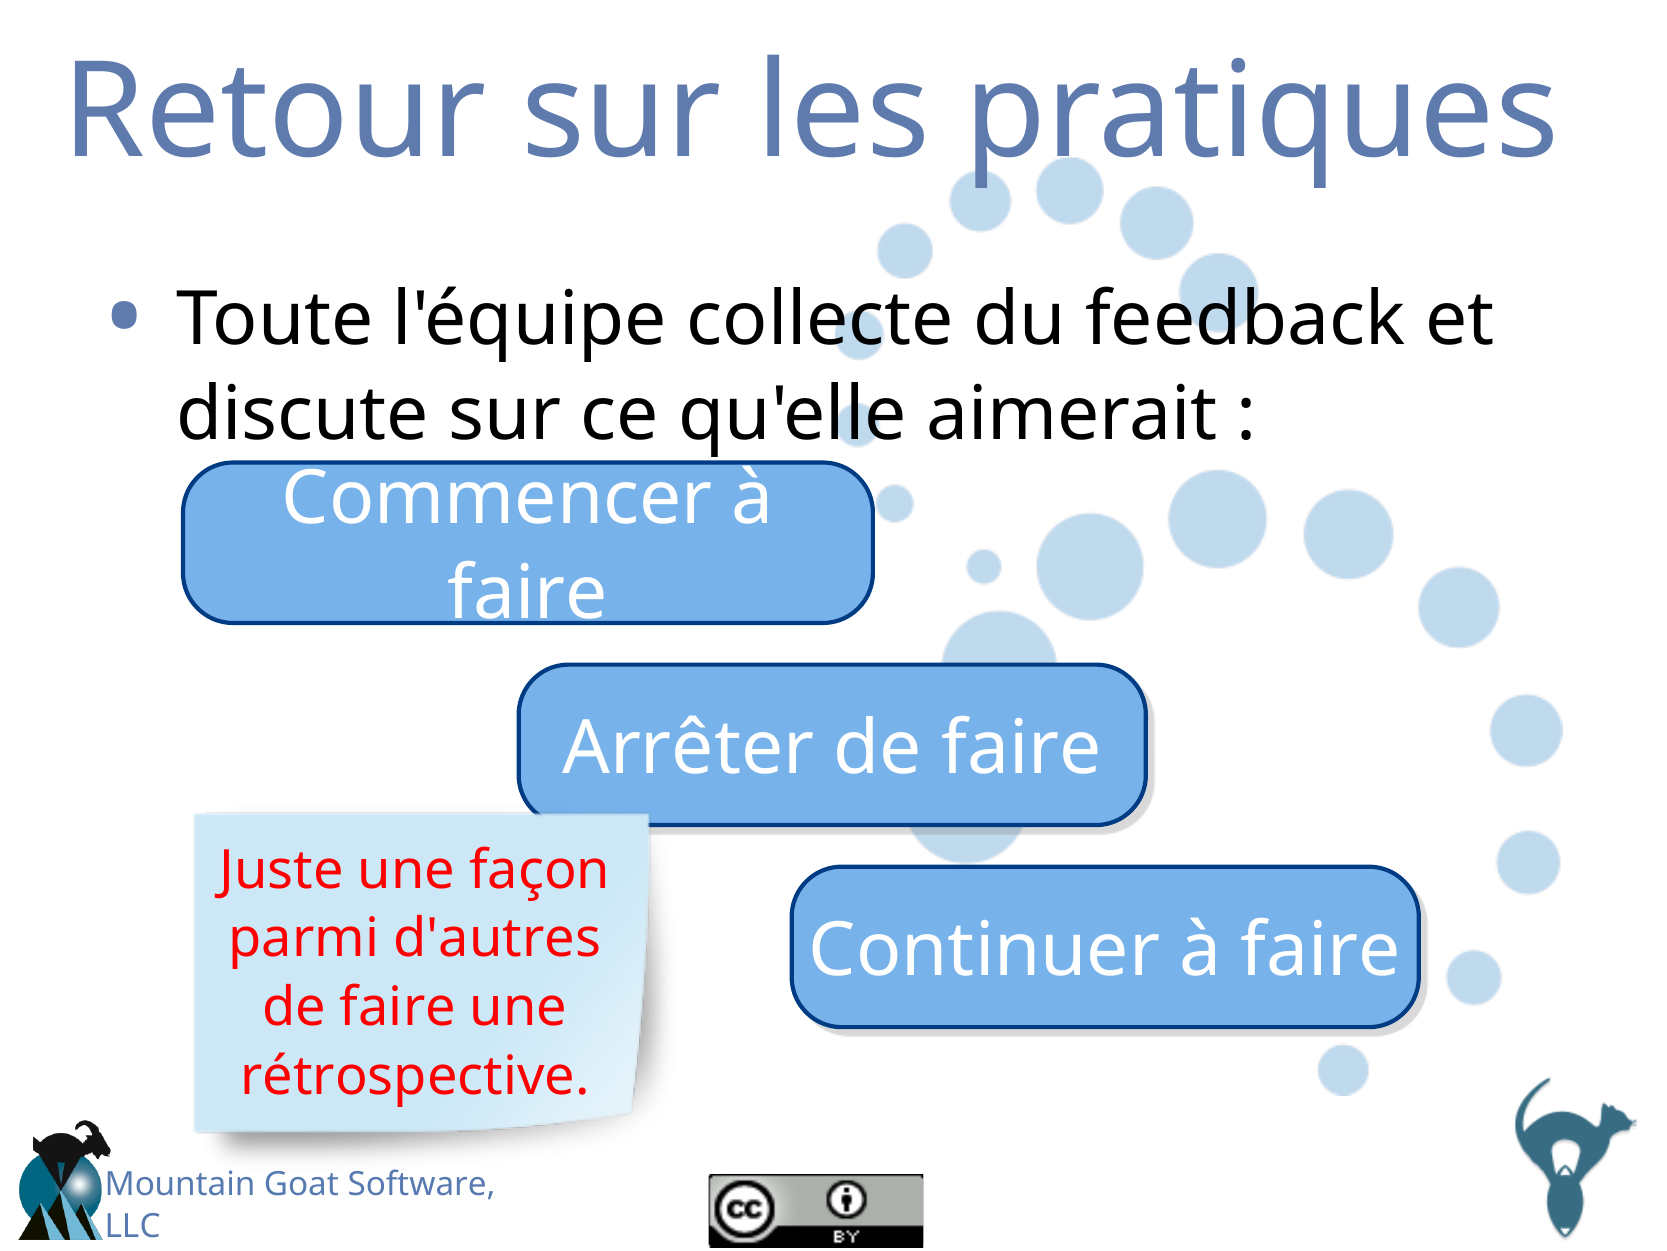

# Retour sur les pratiques
Toute l'équipe collecte du feedback et discute sur ce qu'elle aimerait :
Commencer à faire
Arrêter de faire
Juste une façon parmi d'autres de faire une rétrospective.
Continuer à faire